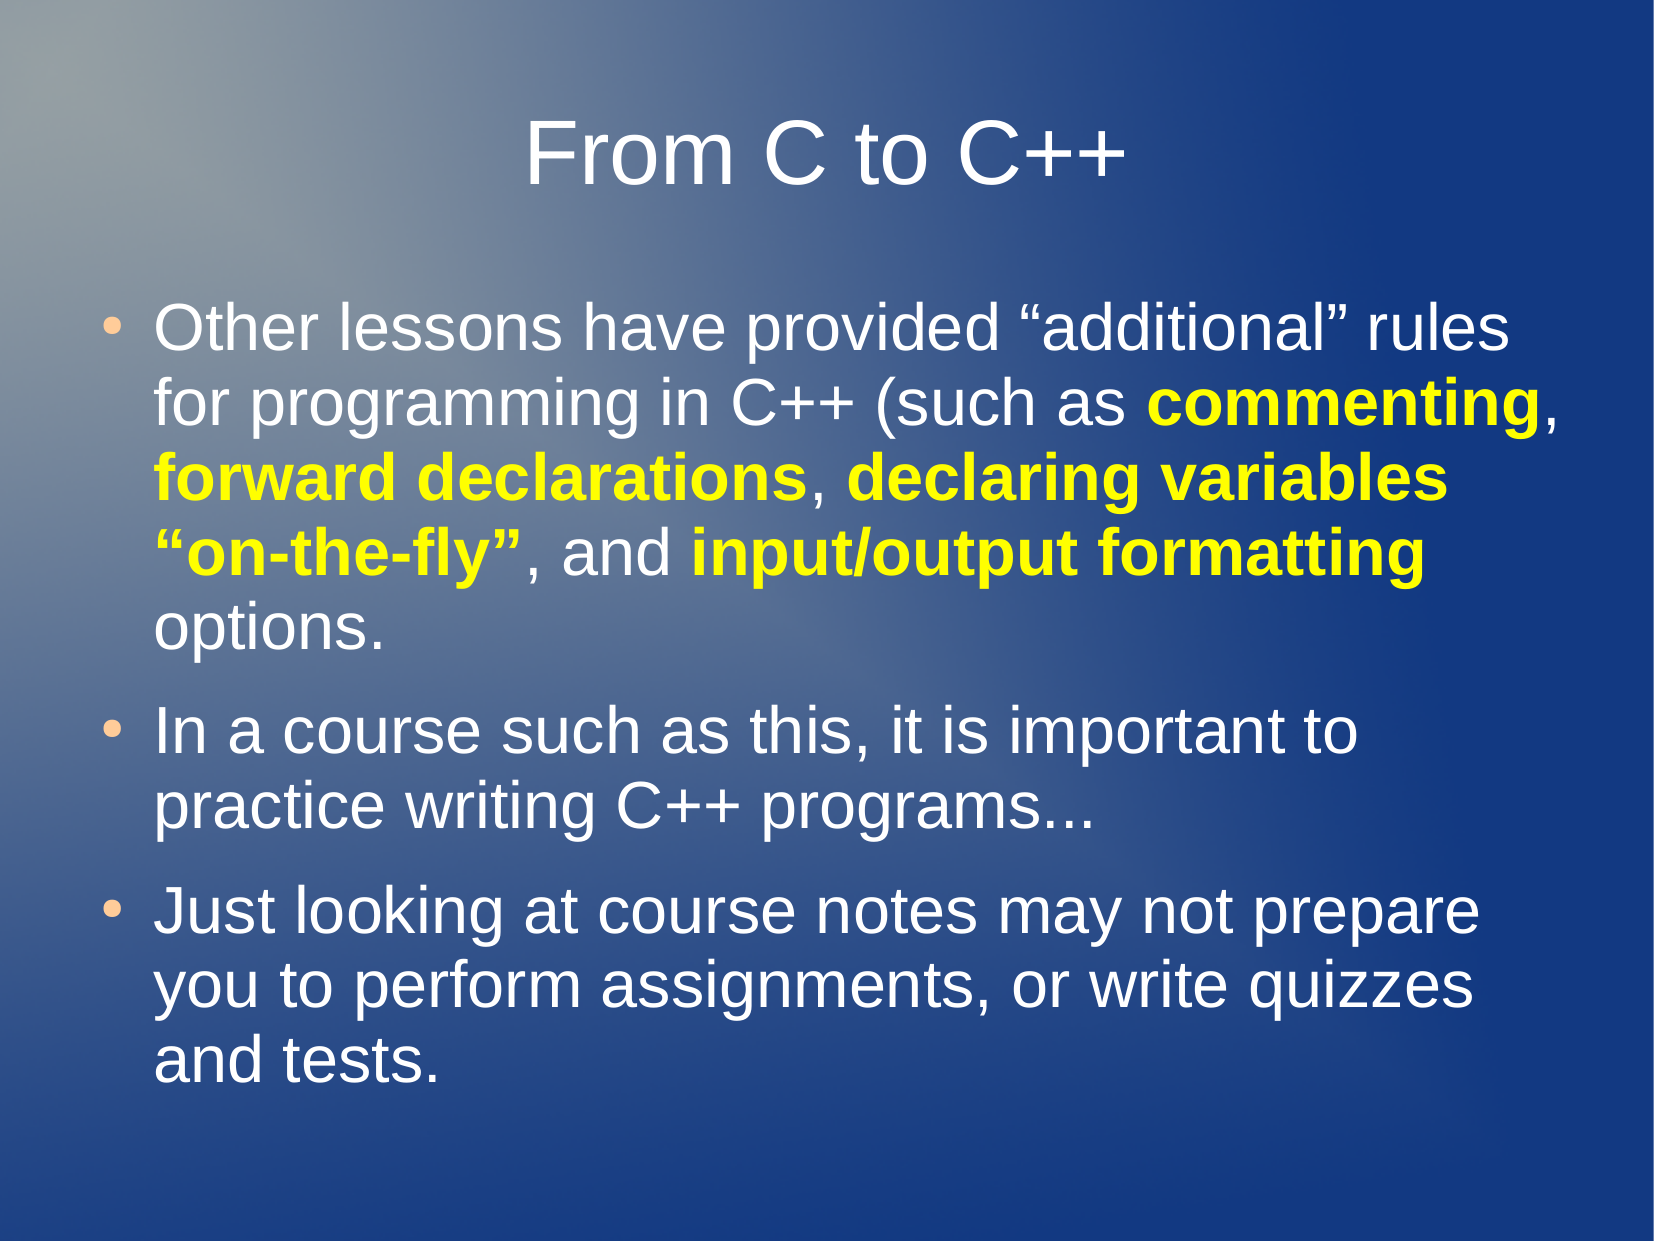

# From C to C++
Other lessons have provided “additional” rules for programming in C++ (such as commenting, forward declarations, declaring variables
“on-the-fly”, and input/output formatting options.
In a course such as this, it is important to practice writing C++ programs...
Just looking at course notes may not prepare you to perform assignments, or write quizzes and tests.